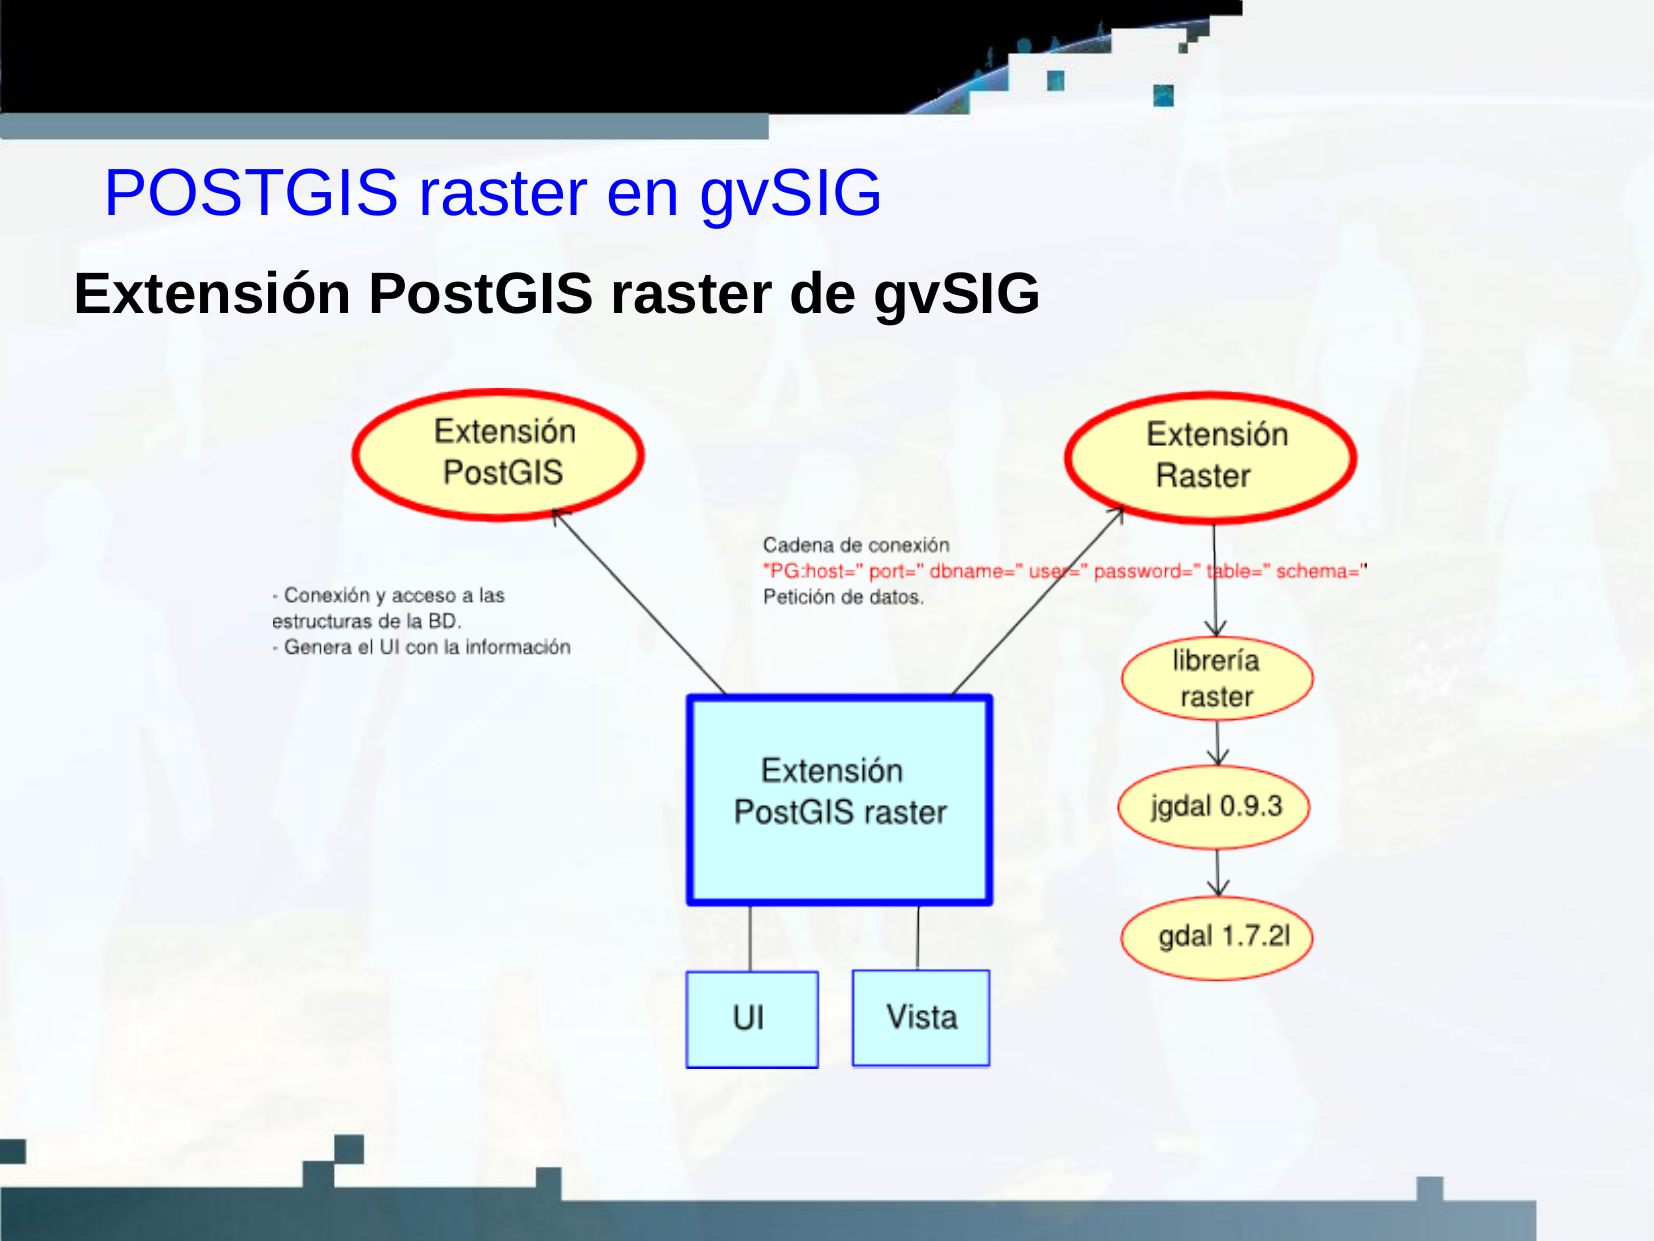

POSTGIS raster en gvSIG
Extensión PostGIS raster de gvSIG